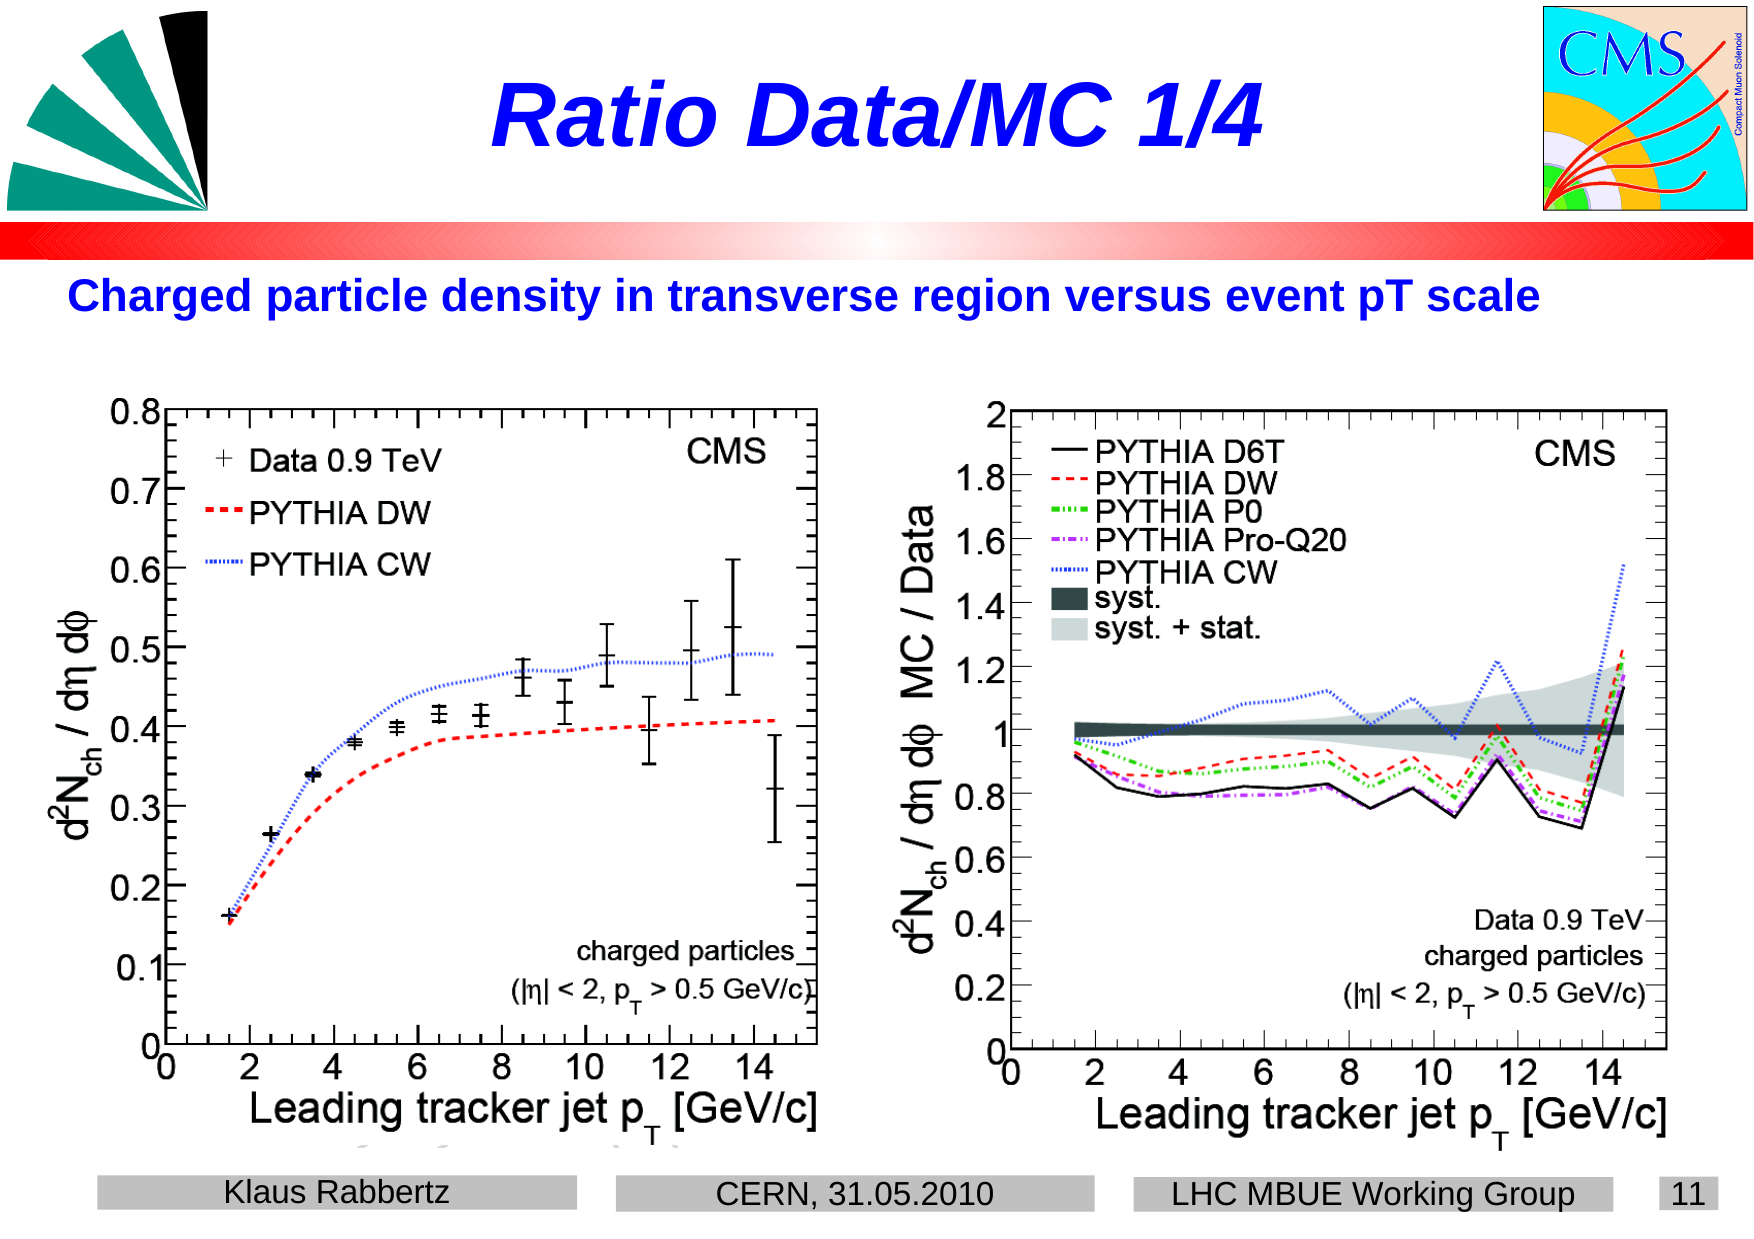

# Ratio Data/MC 1/4
Charged particle density in transverse region versus event pT scale